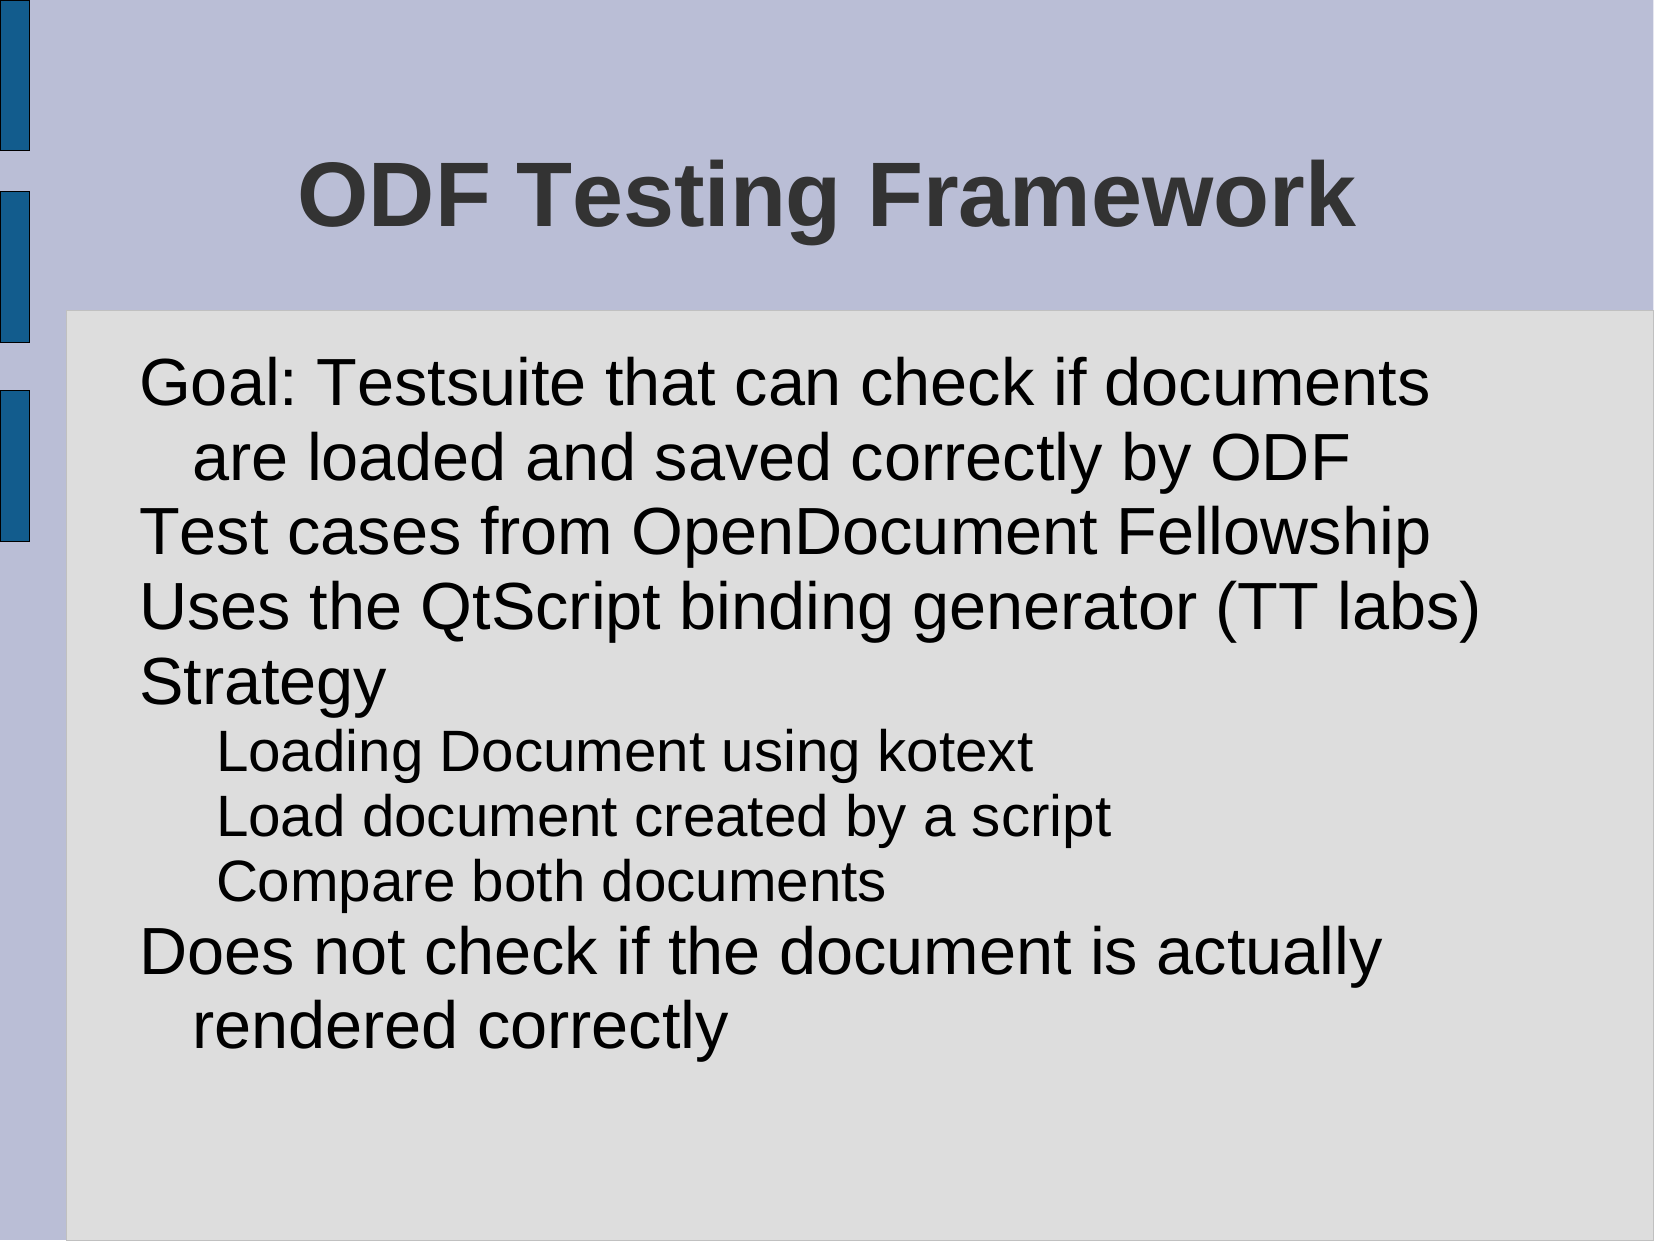

# ODF Testing Framework
Goal: Testsuite that can check if documents are loaded and saved correctly by ODF
Test cases from OpenDocument Fellowship
Uses the QtScript binding generator (TT labs)
Strategy
Loading Document using kotext
Load document created by a script
Compare both documents
Does not check if the document is actually rendered correctly